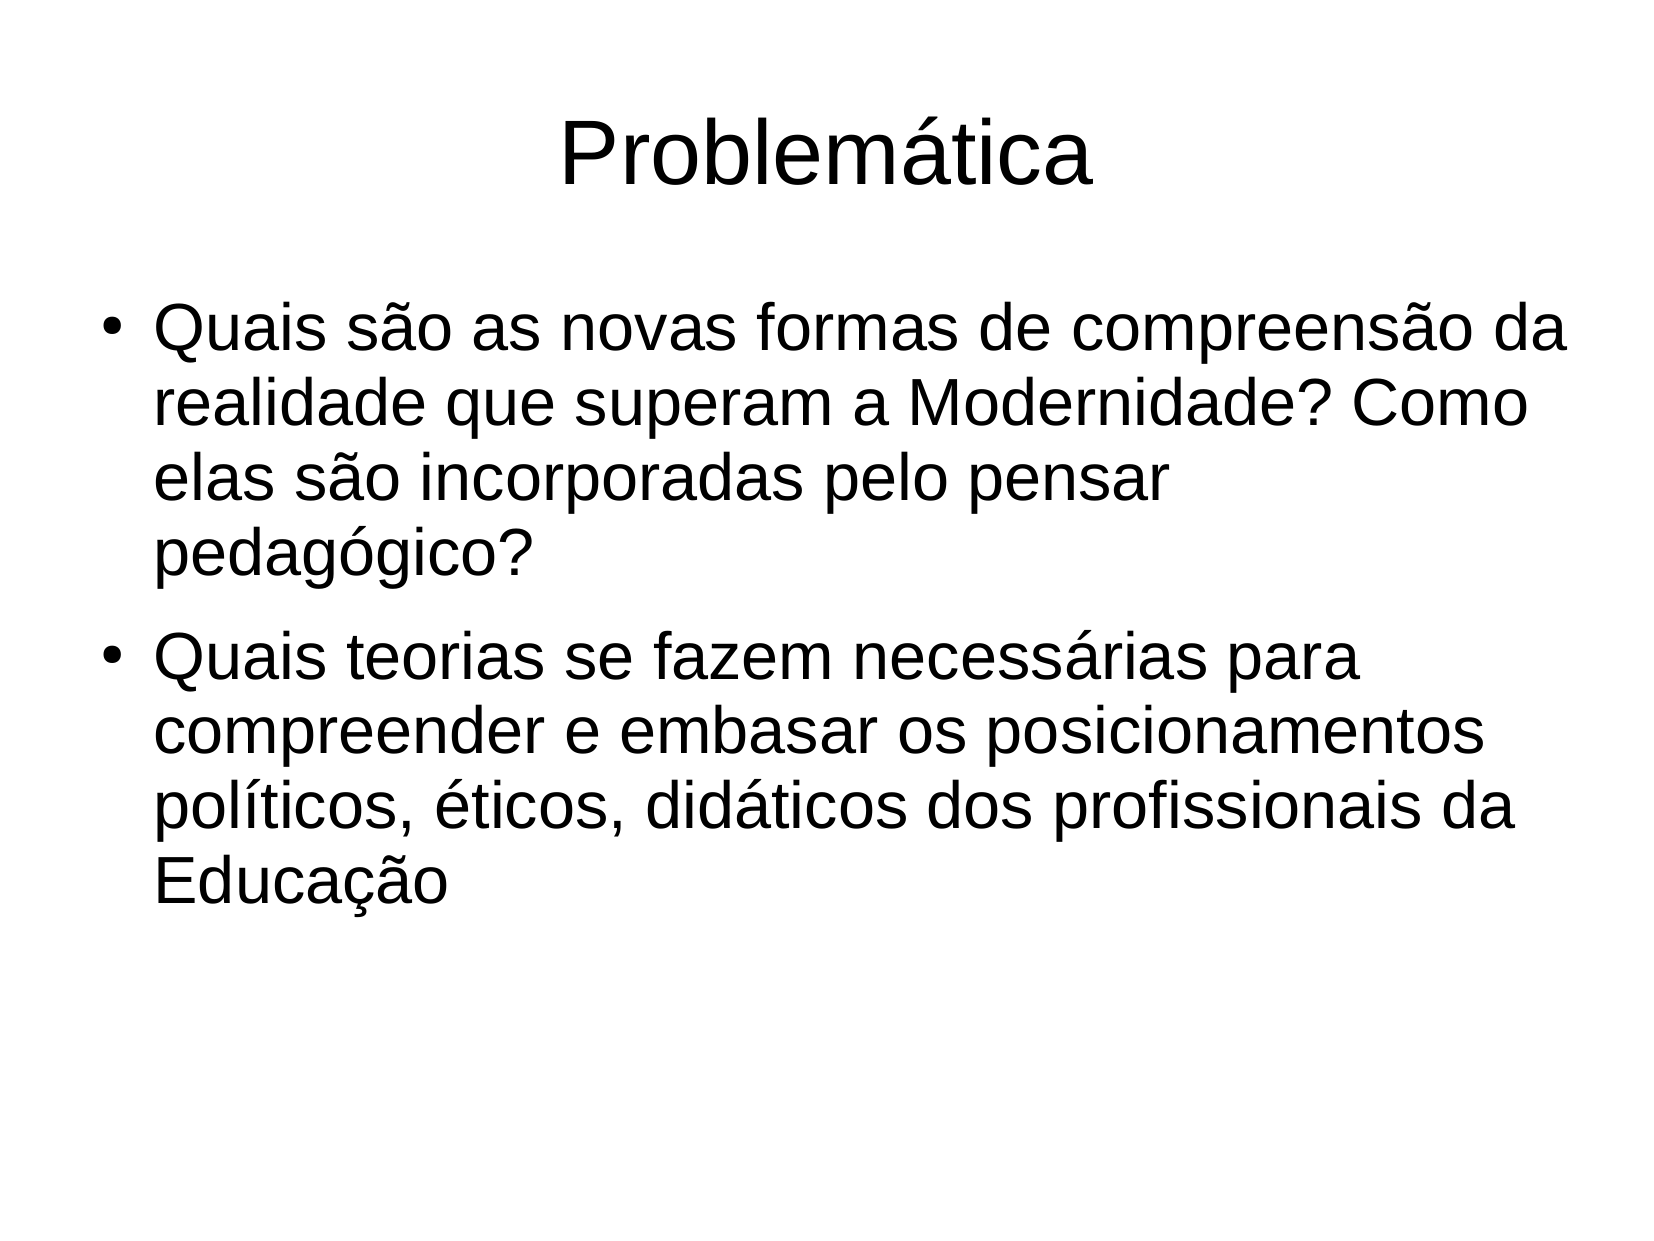

# Problemática
Quais são as novas formas de compreensão da realidade que superam a Modernidade? Como elas são incorporadas pelo pensar pedagógico?
Quais teorias se fazem necessárias para compreender e embasar os posicionamentos políticos, éticos, didáticos dos profissionais da Educação